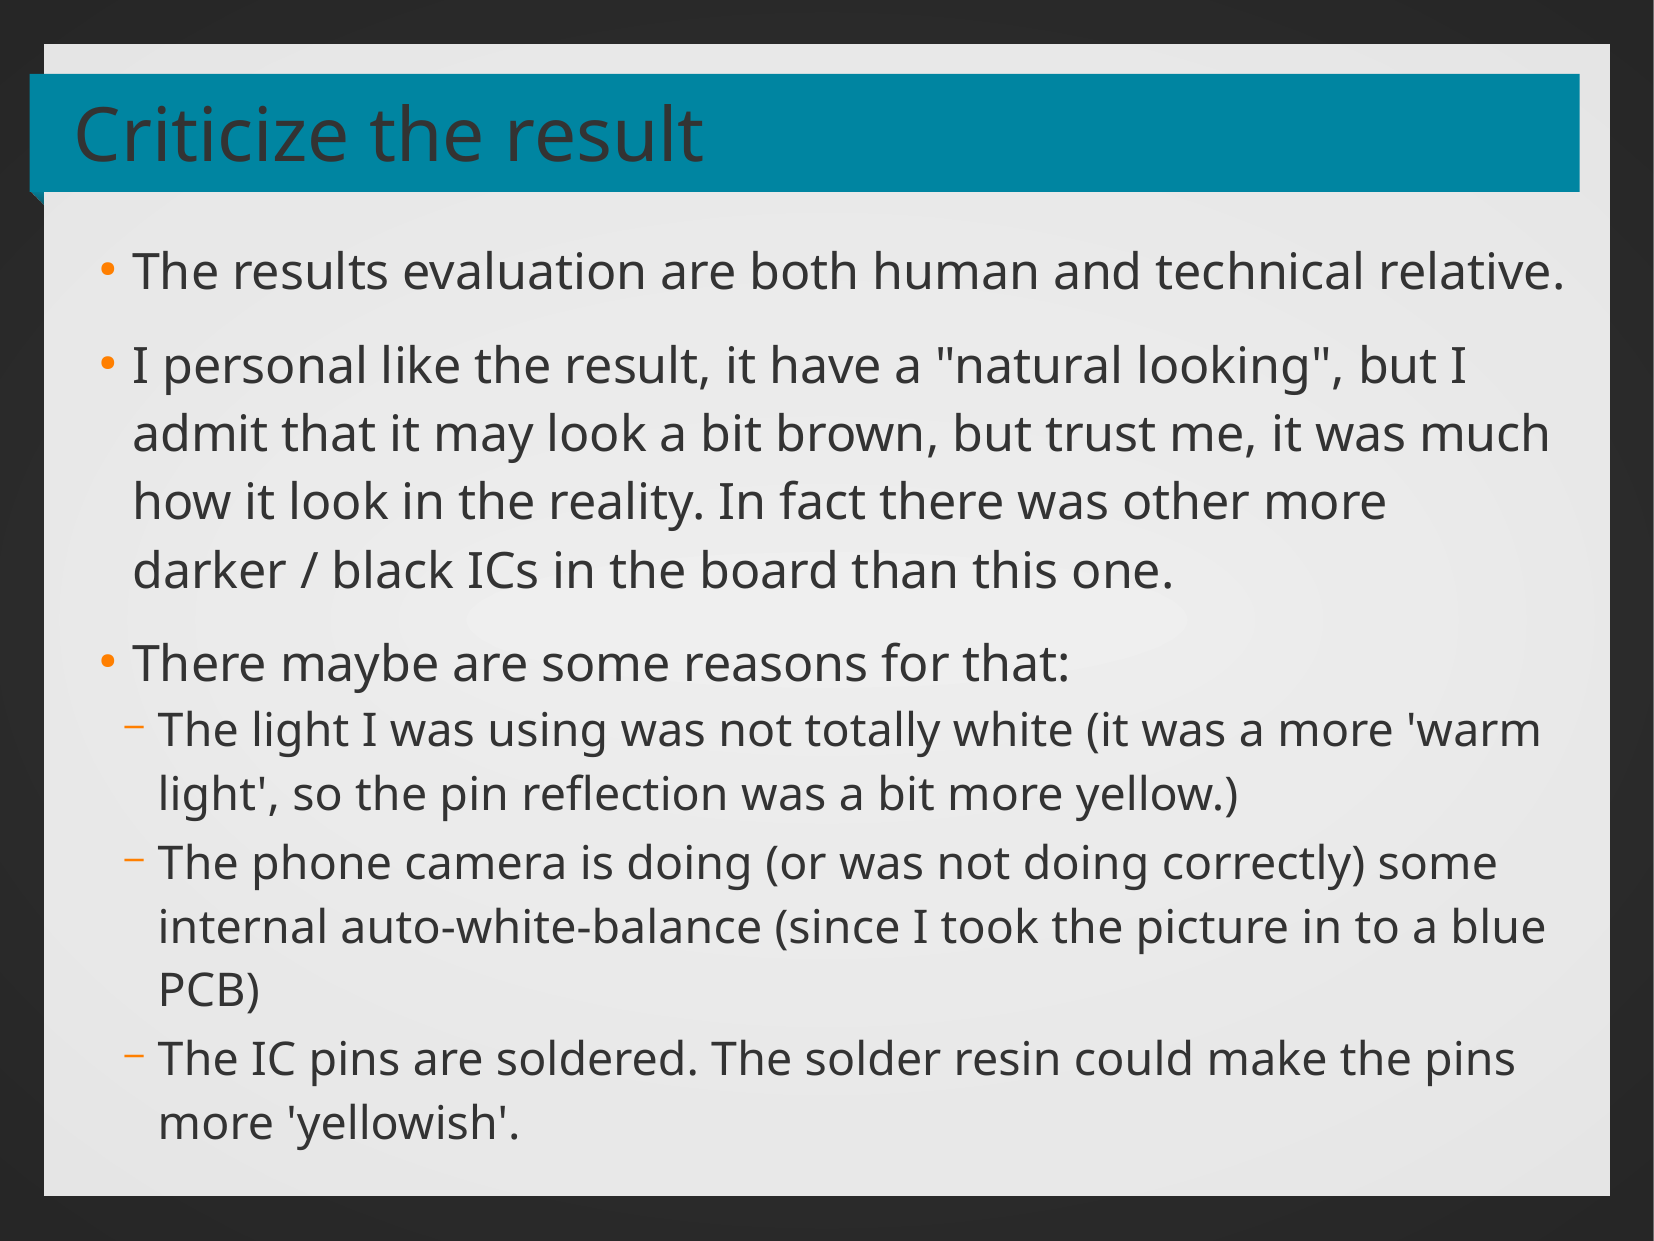

# Criticize the result
The results evaluation are both human and technical relative.
I personal like the result, it have a "natural looking", but I admit that it may look a bit brown, but trust me, it was much how it look in the reality. In fact there was other more darker / black ICs in the board than this one.
There maybe are some reasons for that:
The light I was using was not totally white (it was a more 'warm light', so the pin reflection was a bit more yellow.)
The phone camera is doing (or was not doing correctly) some internal auto-white-balance (since I took the picture in to a blue PCB)
The IC pins are soldered. The solder resin could make the pins more 'yellowish'.